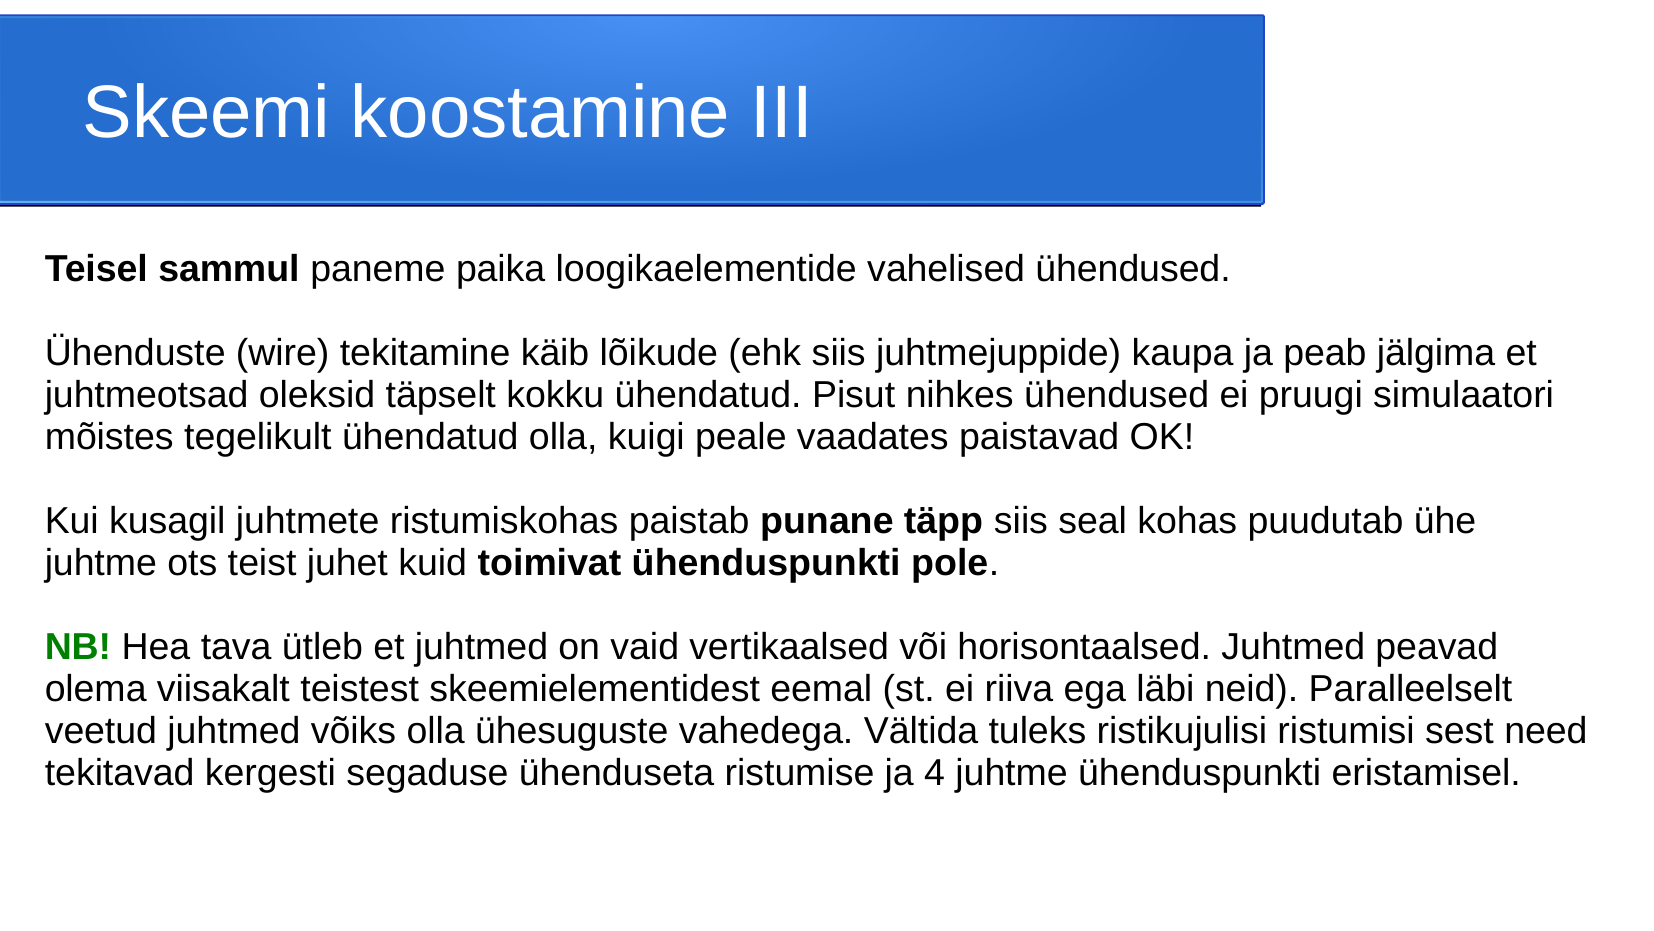

# Skeemi koostamine III
Teisel sammul paneme paika loogikaelementide vahelised ühendused.
Ühenduste (wire) tekitamine käib lõikude (ehk siis juhtmejuppide) kaupa ja peab jälgima et juhtmeotsad oleksid täpselt kokku ühendatud. Pisut nihkes ühendused ei pruugi simulaatori mõistes tegelikult ühendatud olla, kuigi peale vaadates paistavad OK!
Kui kusagil juhtmete ristumiskohas paistab punane täpp siis seal kohas puudutab ühe juhtme ots teist juhet kuid toimivat ühenduspunkti pole.
NB! Hea tava ütleb et juhtmed on vaid vertikaalsed või horisontaalsed. Juhtmed peavad olema viisakalt teistest skeemielementidest eemal (st. ei riiva ega läbi neid). Paralleelselt veetud juhtmed võiks olla ühesuguste vahedega. Vältida tuleks ristikujulisi ristumisi sest need tekitavad kergesti segaduse ühenduseta ristumise ja 4 juhtme ühenduspunkti eristamisel.